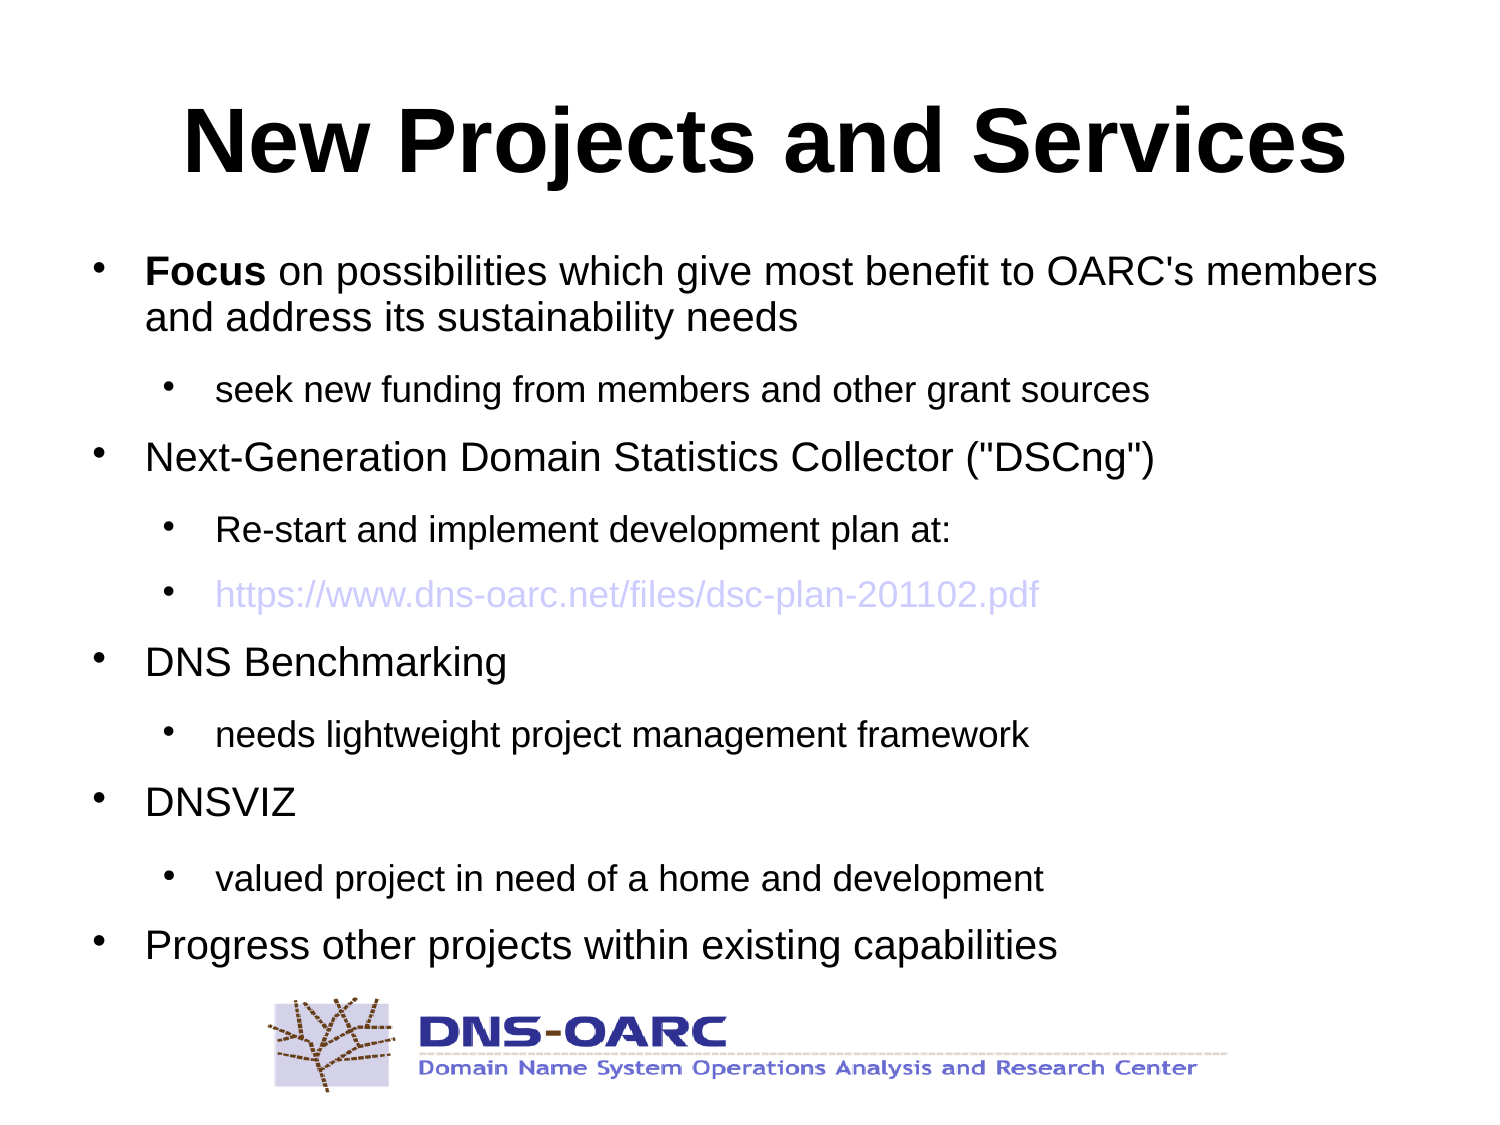

# New Projects and Services
Focus on possibilities which give most benefit to OARC's members
and address its sustainability needs
seek new funding from members and other grant sources
Next-Generation Domain Statistics Collector ("DSCng")
Re-start and implement development plan at:
https://www.dns-oarc.net/files/dsc-plan-201102.pdf
DNS Benchmarking
needs lightweight project management framework
DNSVIZ
valued project in need of a home and development
Progress other projects within existing capabilities